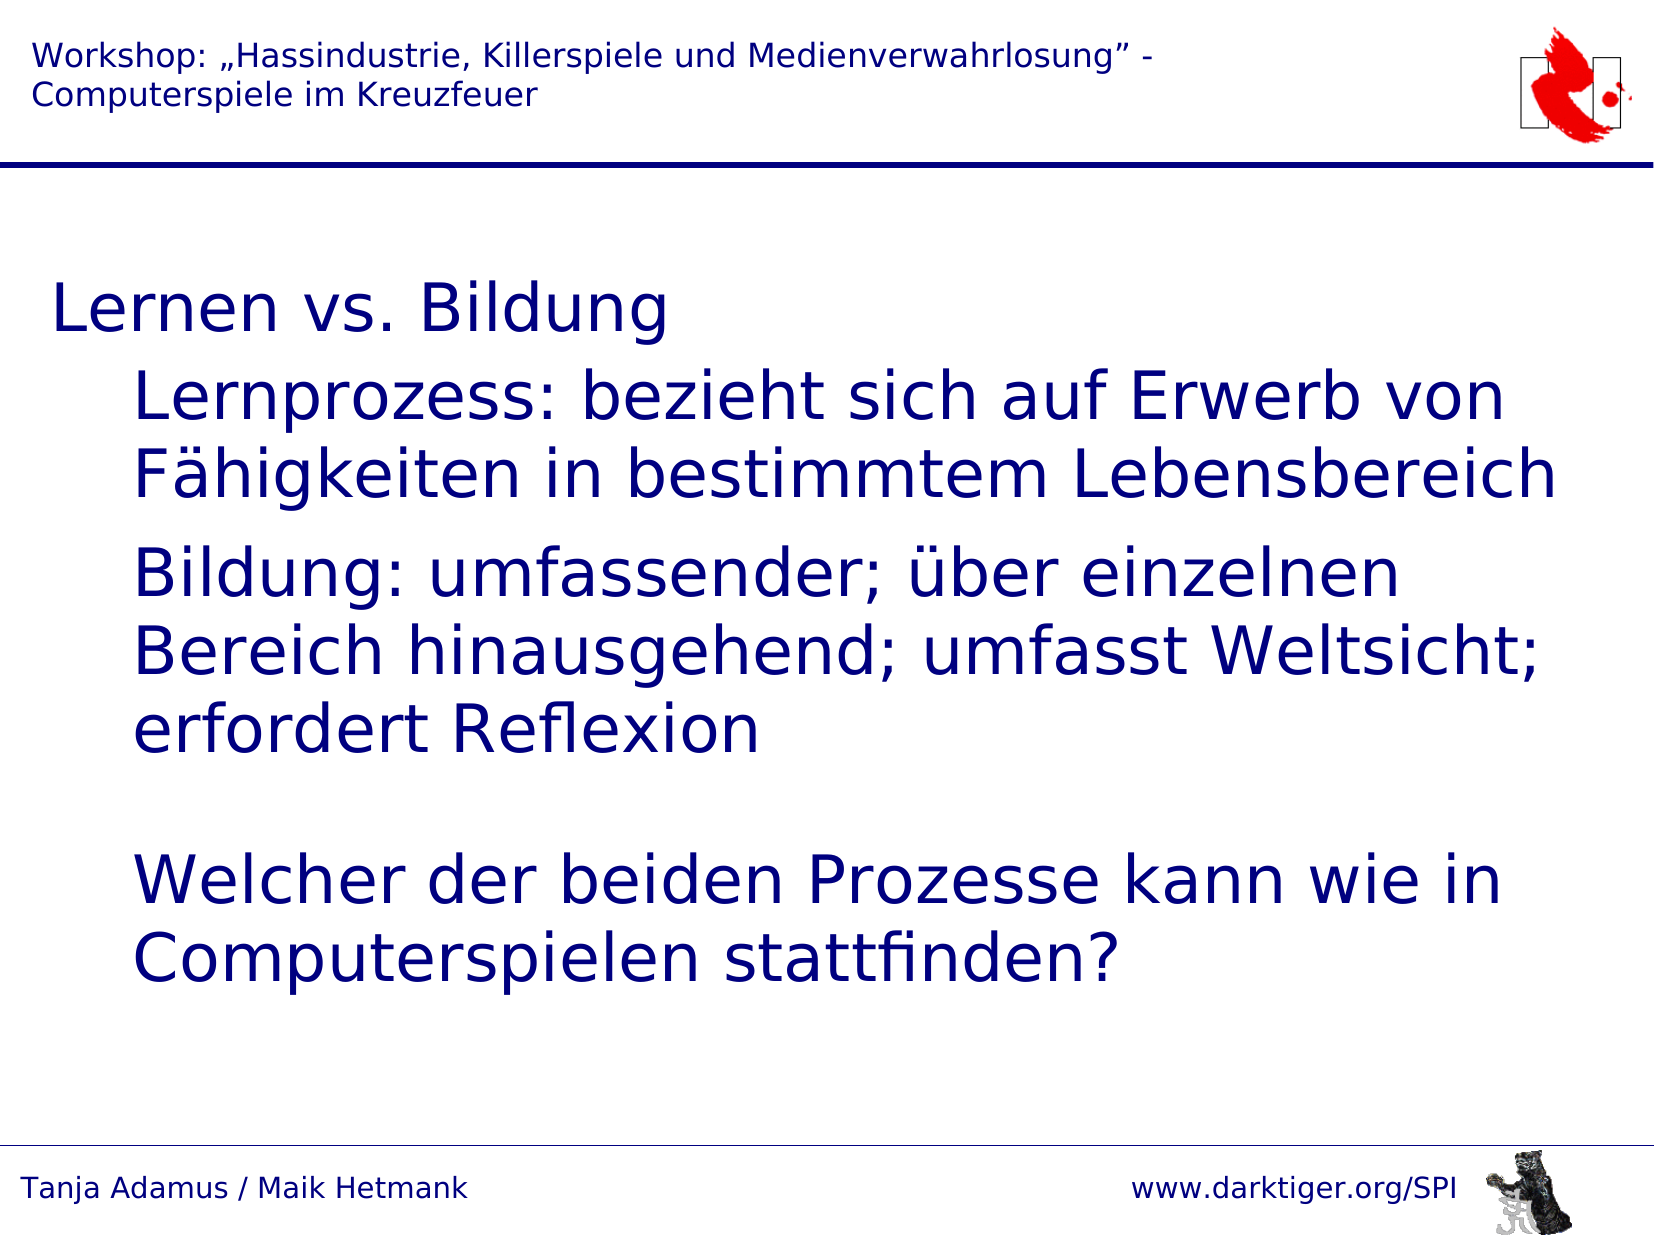

Workshop: „Hassindustrie, Killerspiele und Medienverwahrlosung” - Computerspiele im Kreuzfeuer
Lernen vs. Bildung
Lernprozess: bezieht sich auf Erwerb von Fähigkeiten in bestimmtem Lebensbereich
Bildung: umfassender; über einzelnen Bereich hinausgehend; umfasst Weltsicht; erfordert Reflexion
Welcher der beiden Prozesse kann wie in Computerspielen stattfinden?